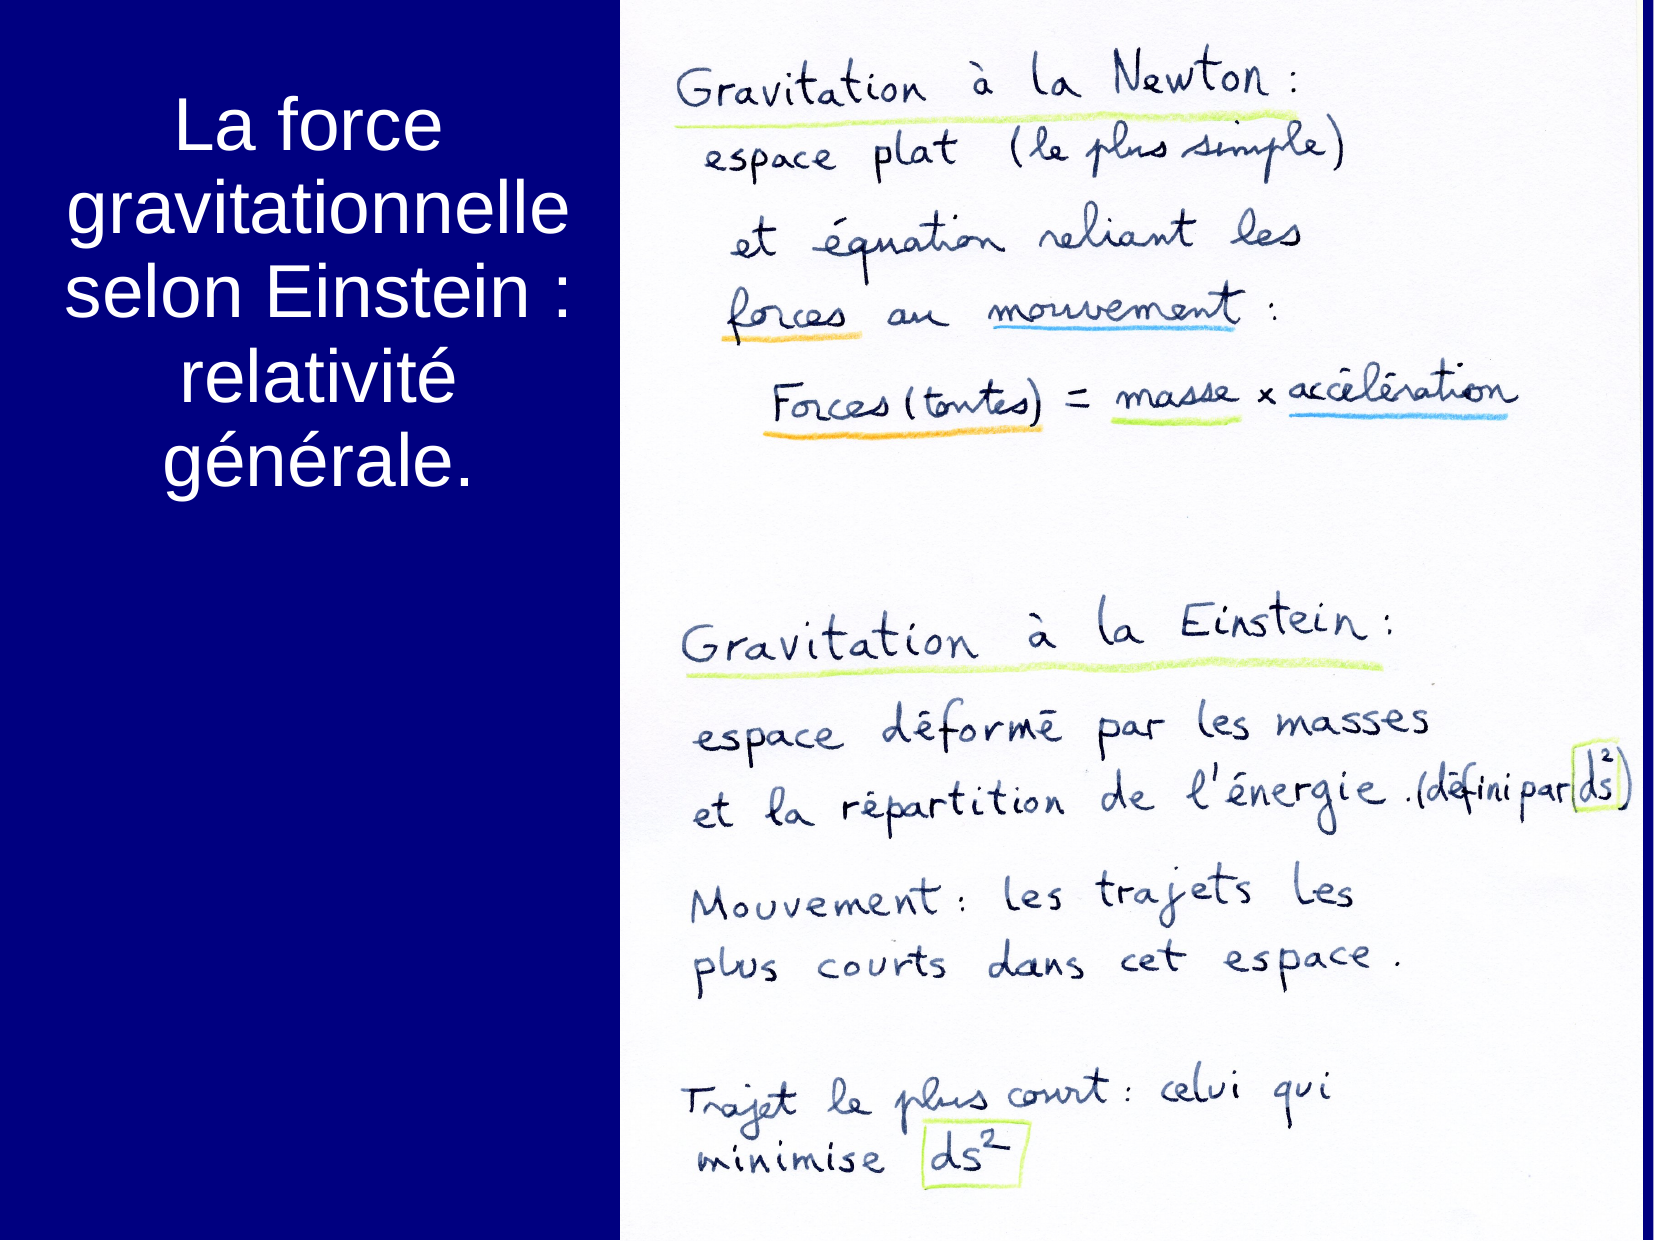

# La force gravitationnelle selon Einstein : relativité générale.